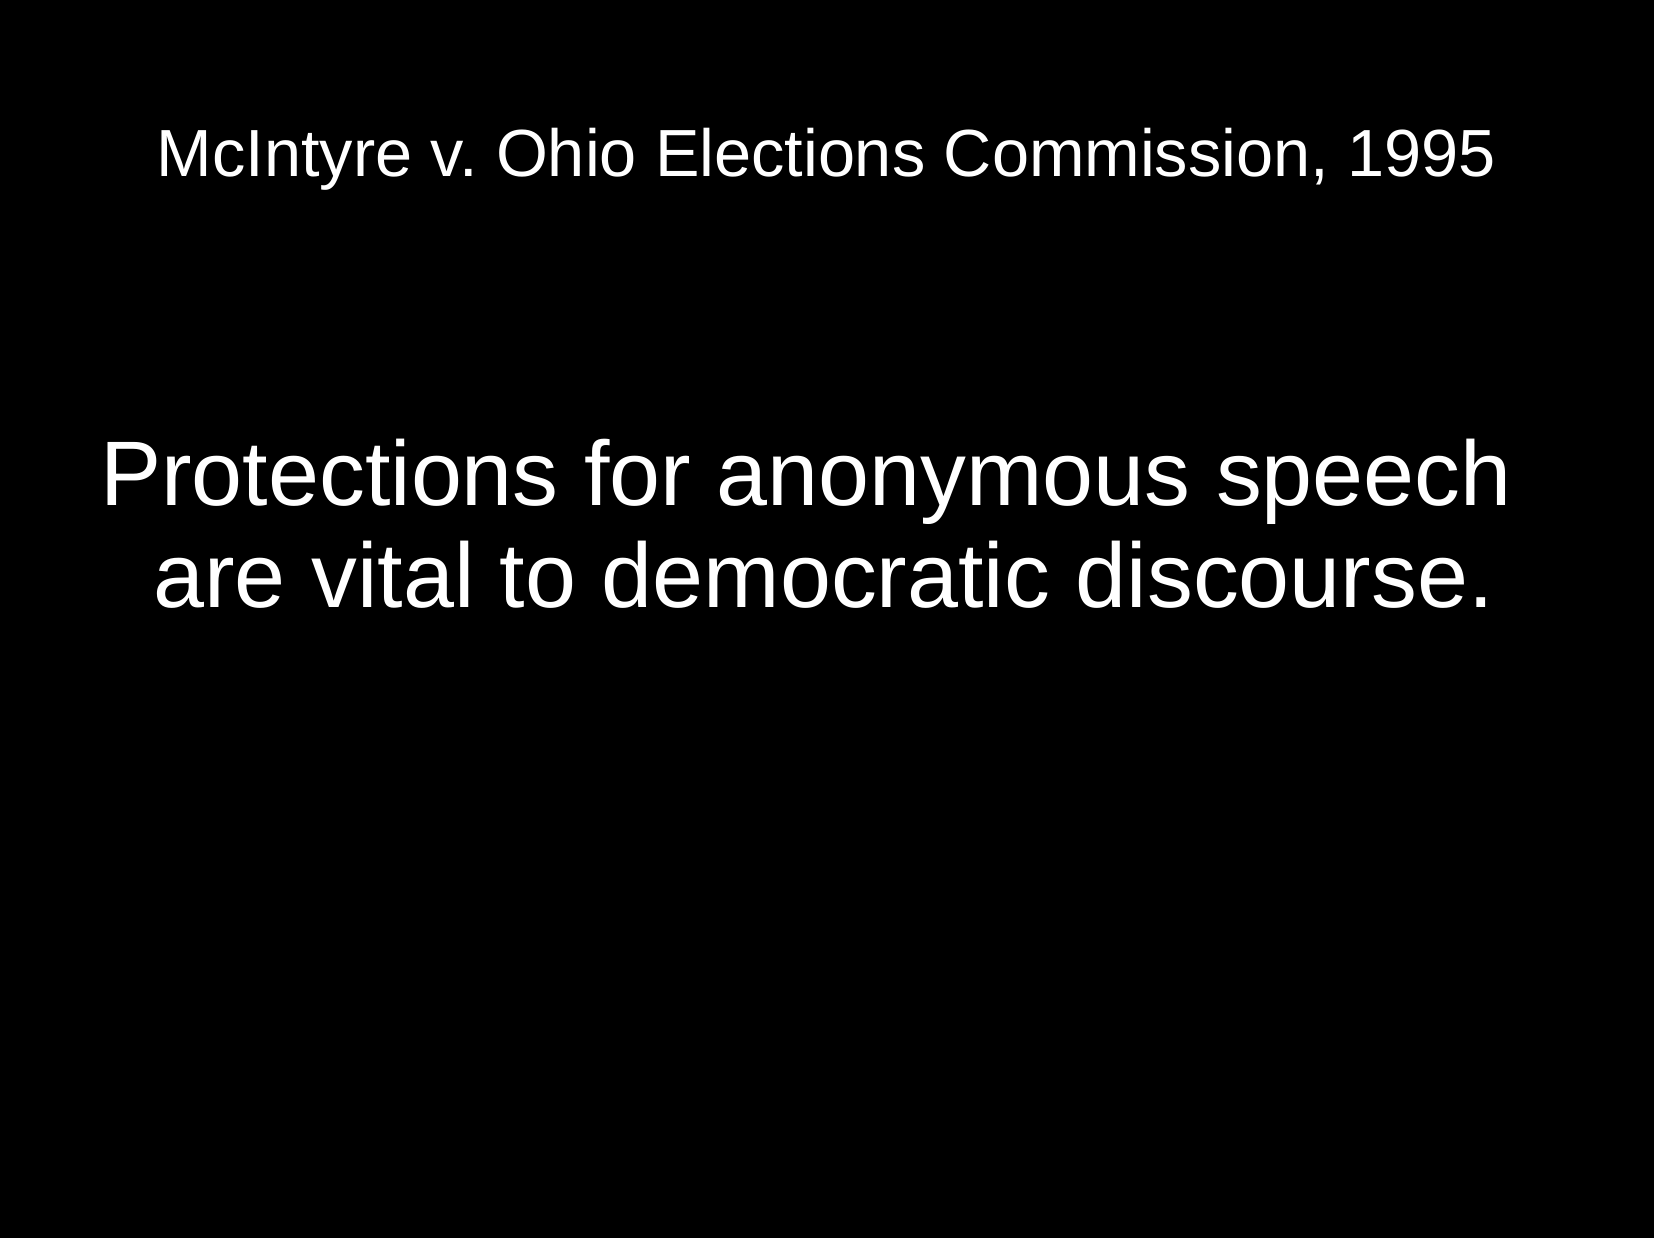

# McIntyre v. Ohio Elections Commission, 1995
Protections for anonymous speech are vital to democratic discourse.